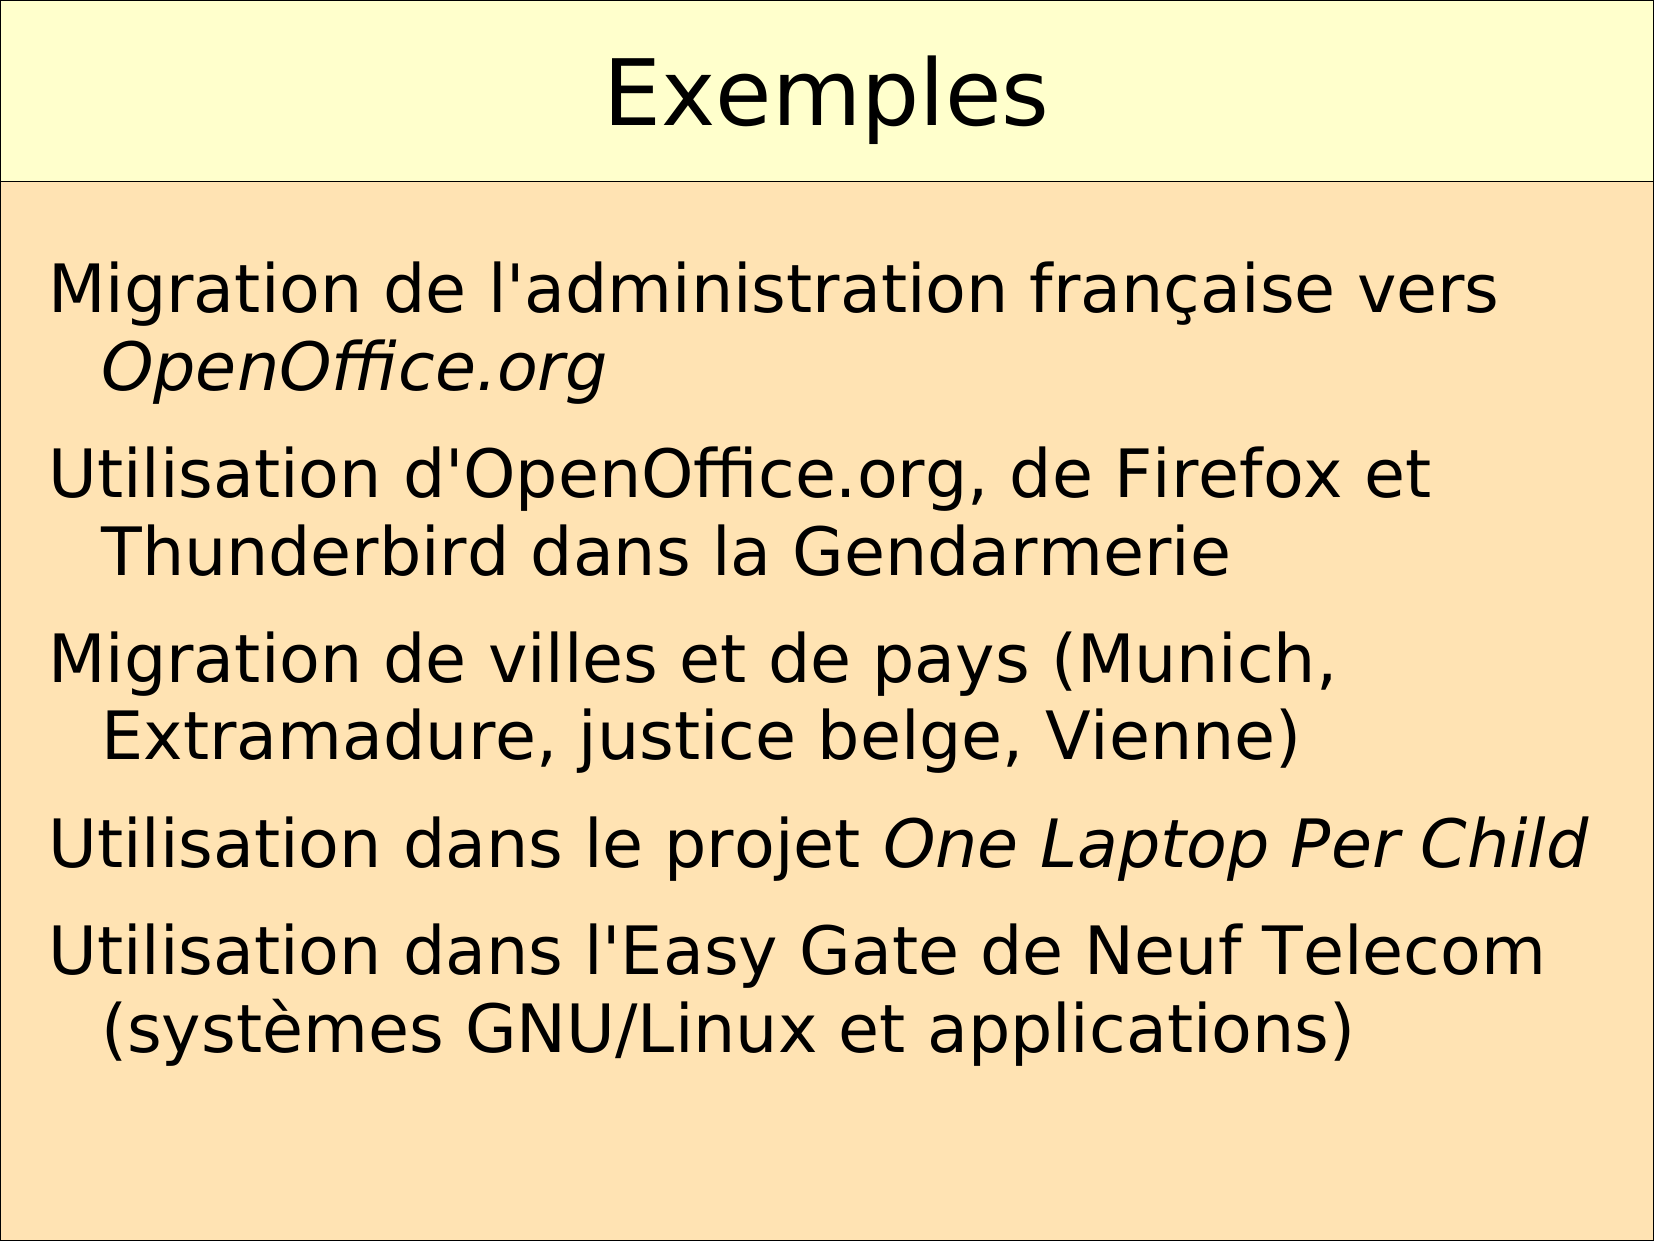

# Exemples
Migration de l'administration française vers OpenOffice.org
Utilisation d'OpenOffice.org, de Firefox et Thunderbird dans la Gendarmerie
Migration de villes et de pays (Munich, Extramadure, justice belge, Vienne)
Utilisation dans le projet One Laptop Per Child
Utilisation dans l'Easy Gate de Neuf Telecom (systèmes GNU/Linux et applications)